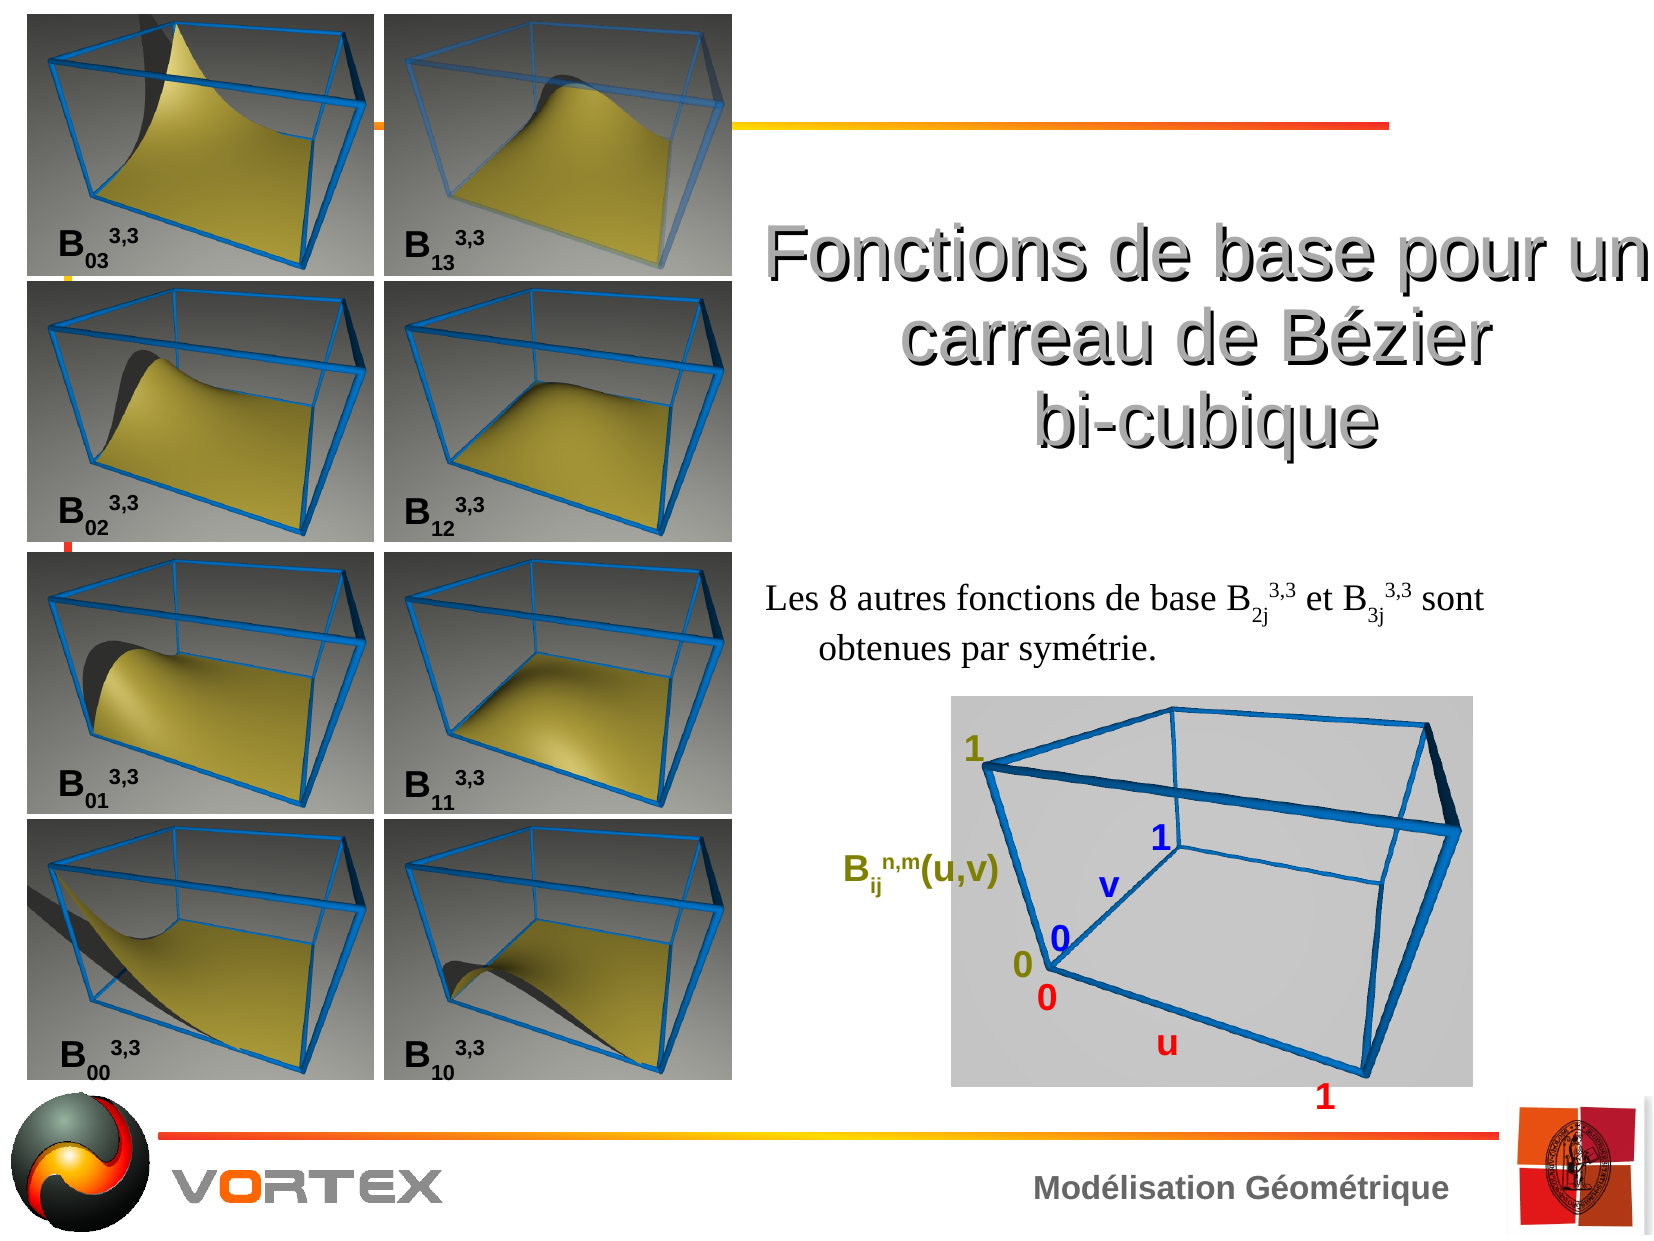

# Fonctions de base pour un carreau de Bézier bi-cubique
B033,3
B133,3
B023,3
B123,3
Les 8 autres fonctions de base B2j3,3 et B3j3,3 sont obtenues par symétrie.
1
B013,3
B113,3
1
Bijn,m(u,v)
v
0
0
0
u
B003,3
B103,3
1